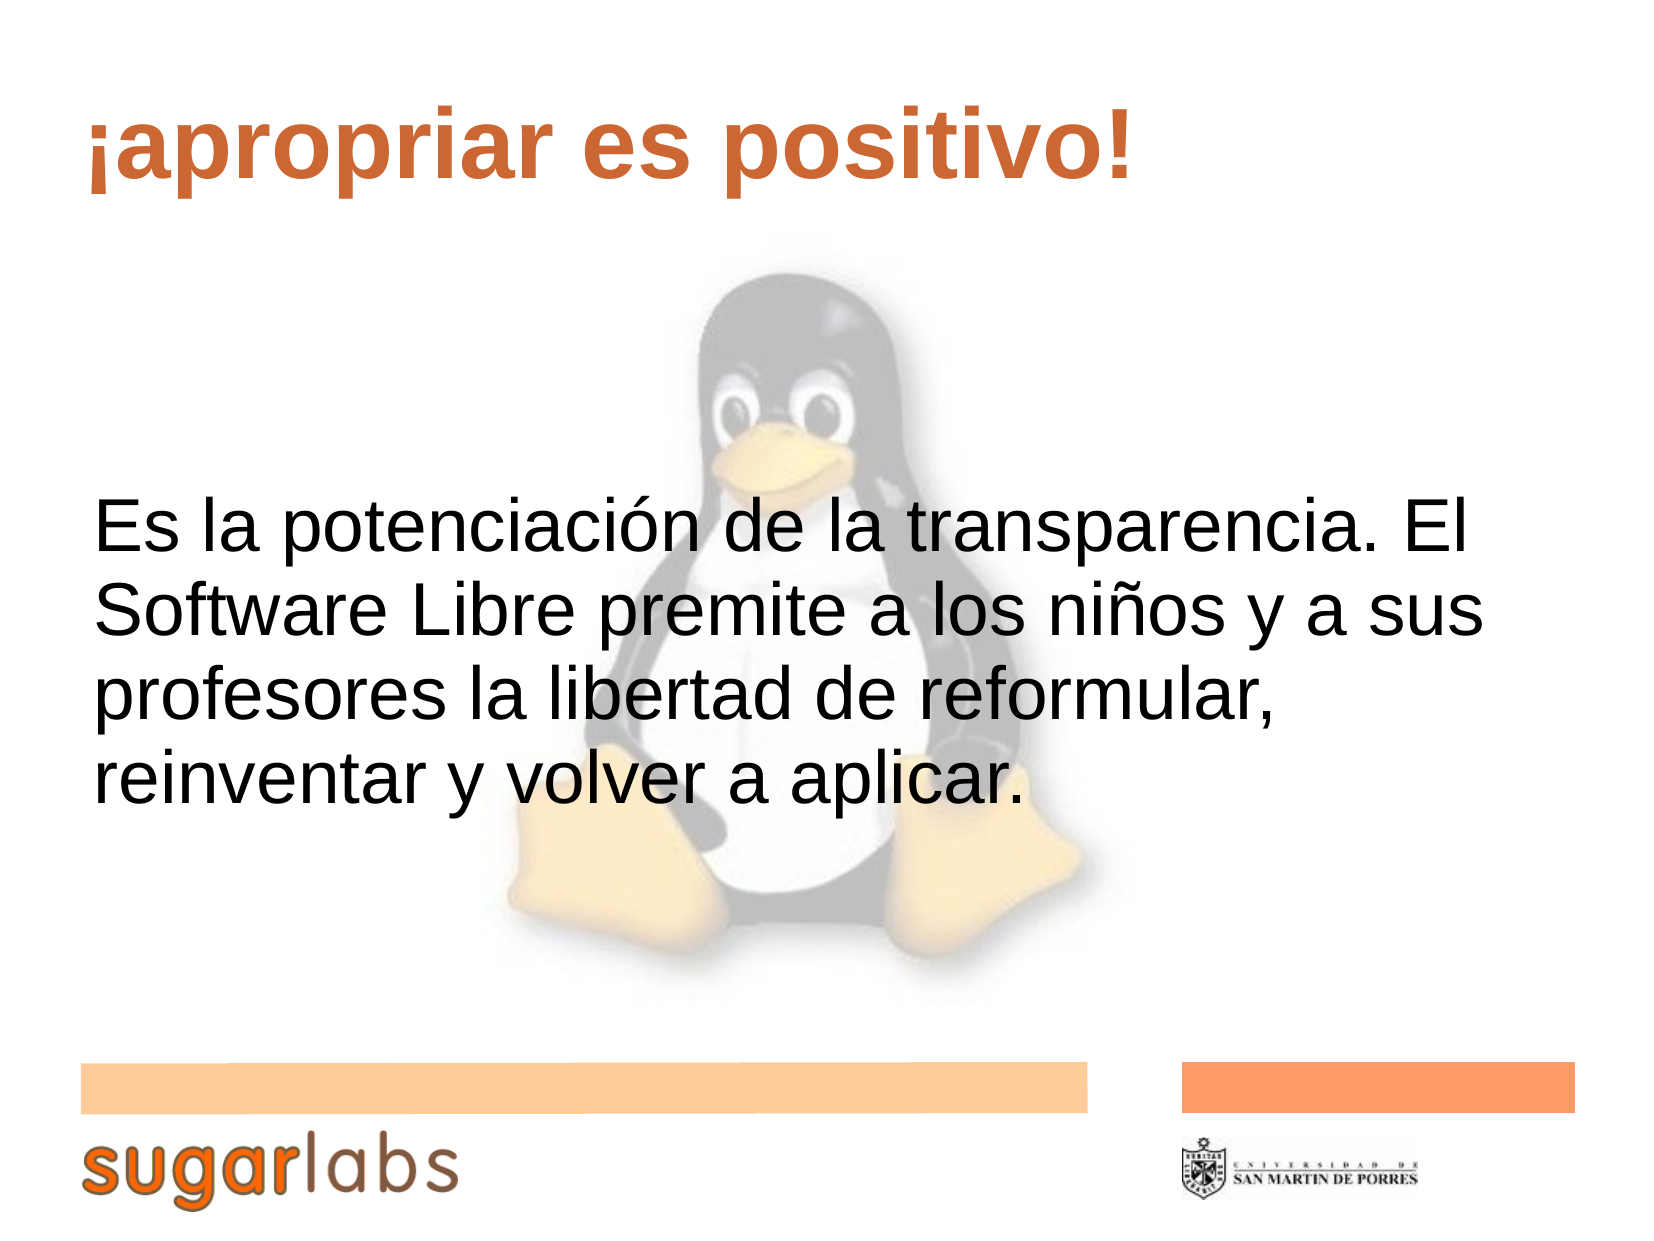

# ¡apropriar es positivo!
Es la potenciación de la transparencia. El Software Libre premite a los niños y a sus profesores la libertad de reformular, reinventar y volver a aplicar.